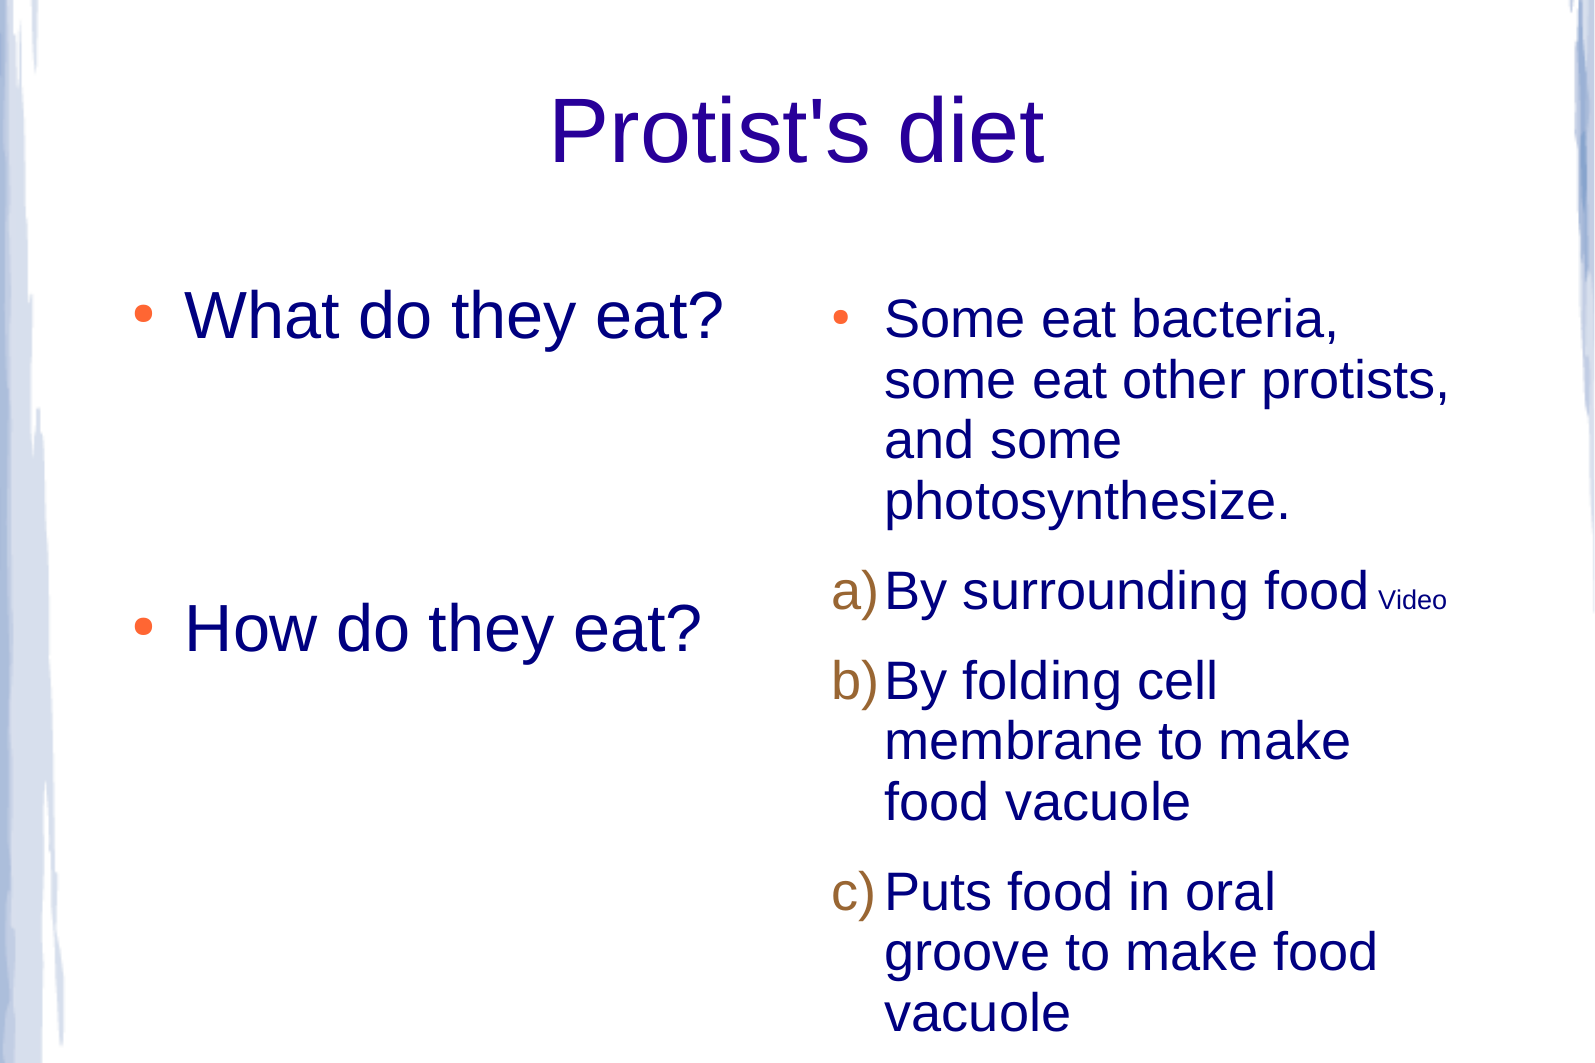

# Protist's diet
What do they eat?
How do they eat?
Some eat bacteria, some eat other protists, and some photosynthesize.
By surrounding food Video
By folding cell membrane to make food vacuole
Puts food in oral groove to make food vacuole